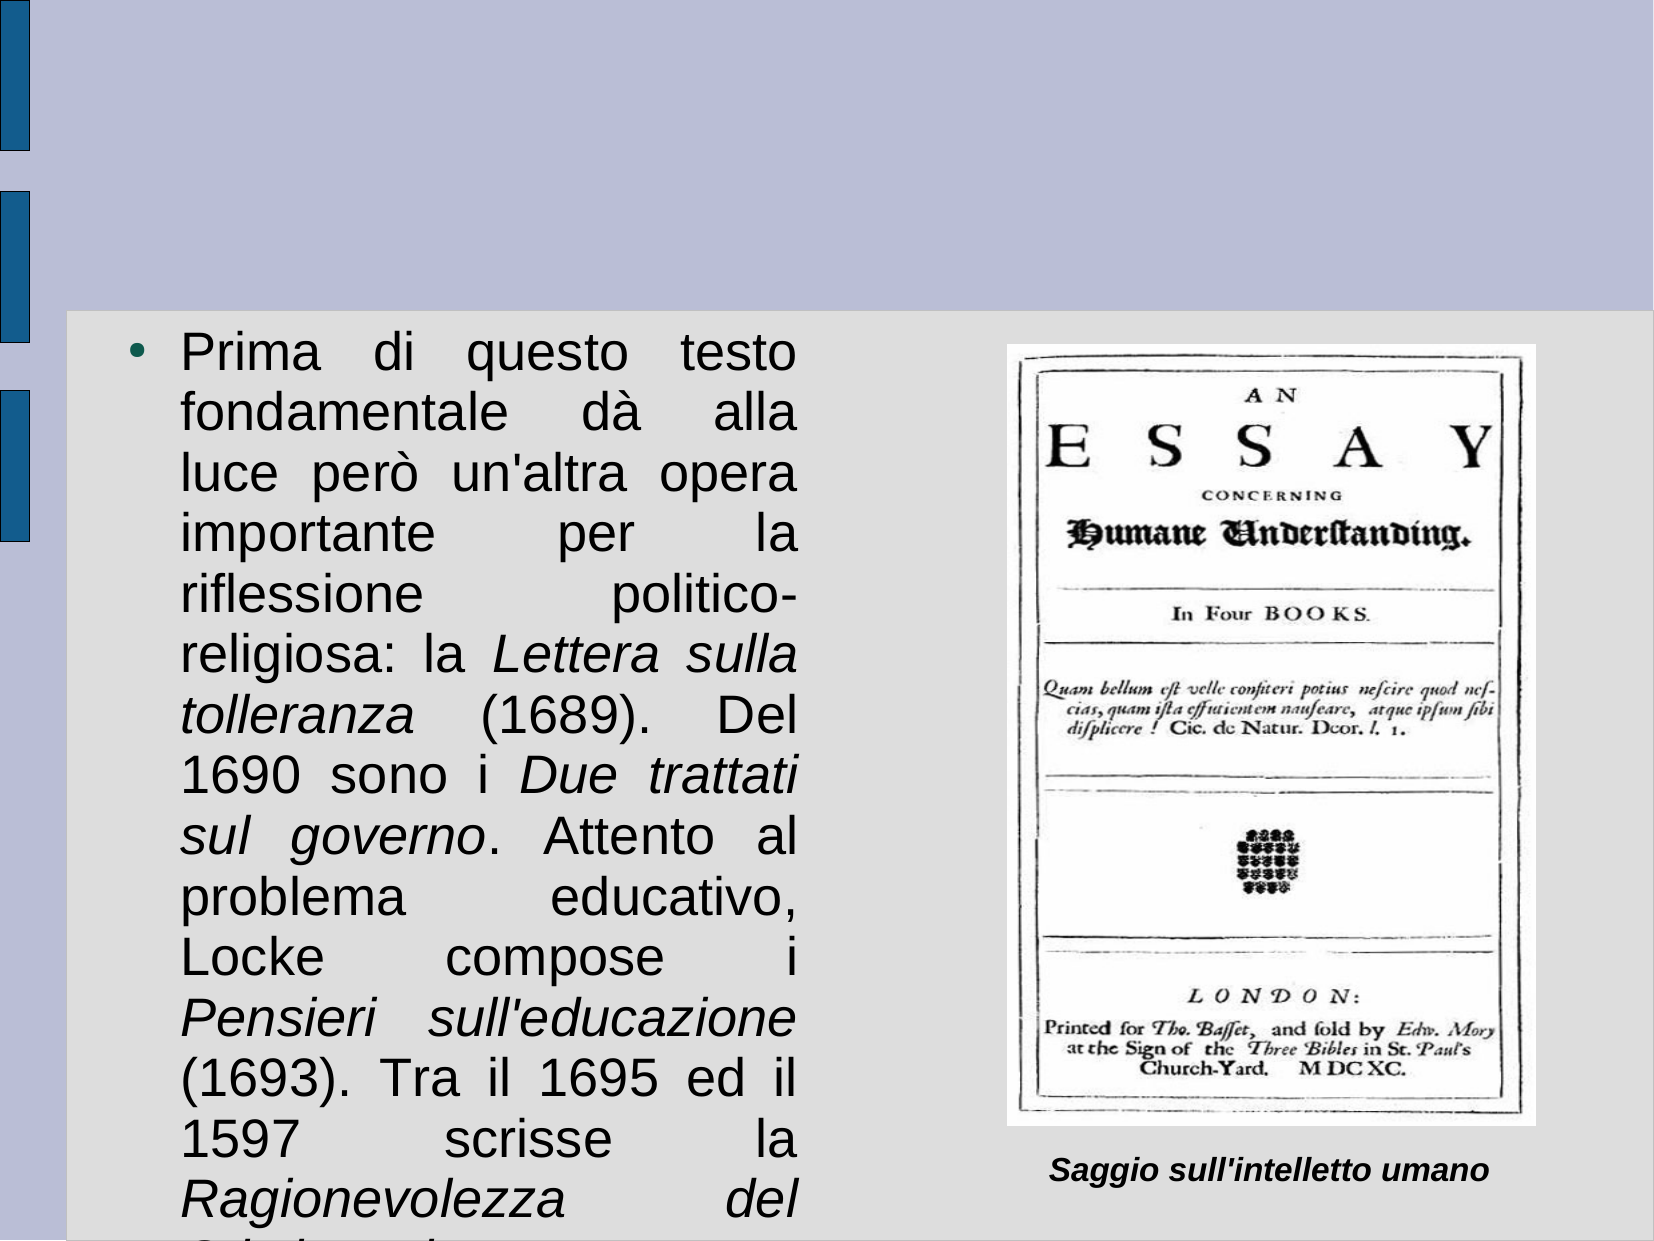

#
Prima di questo testo fondamentale dà alla luce però un'altra opera importante per la riflessione politico-religiosa: la Lettera sulla tolleranza (1689). Del 1690 sono i Due trattati sul governo. Attento al problema educativo, Locke compose i Pensieri sull'educazione (1693). Tra il 1695 ed il 1597 scrisse la Ragionevolezza del Cristianesimo.
Saggio sull'intelletto umano